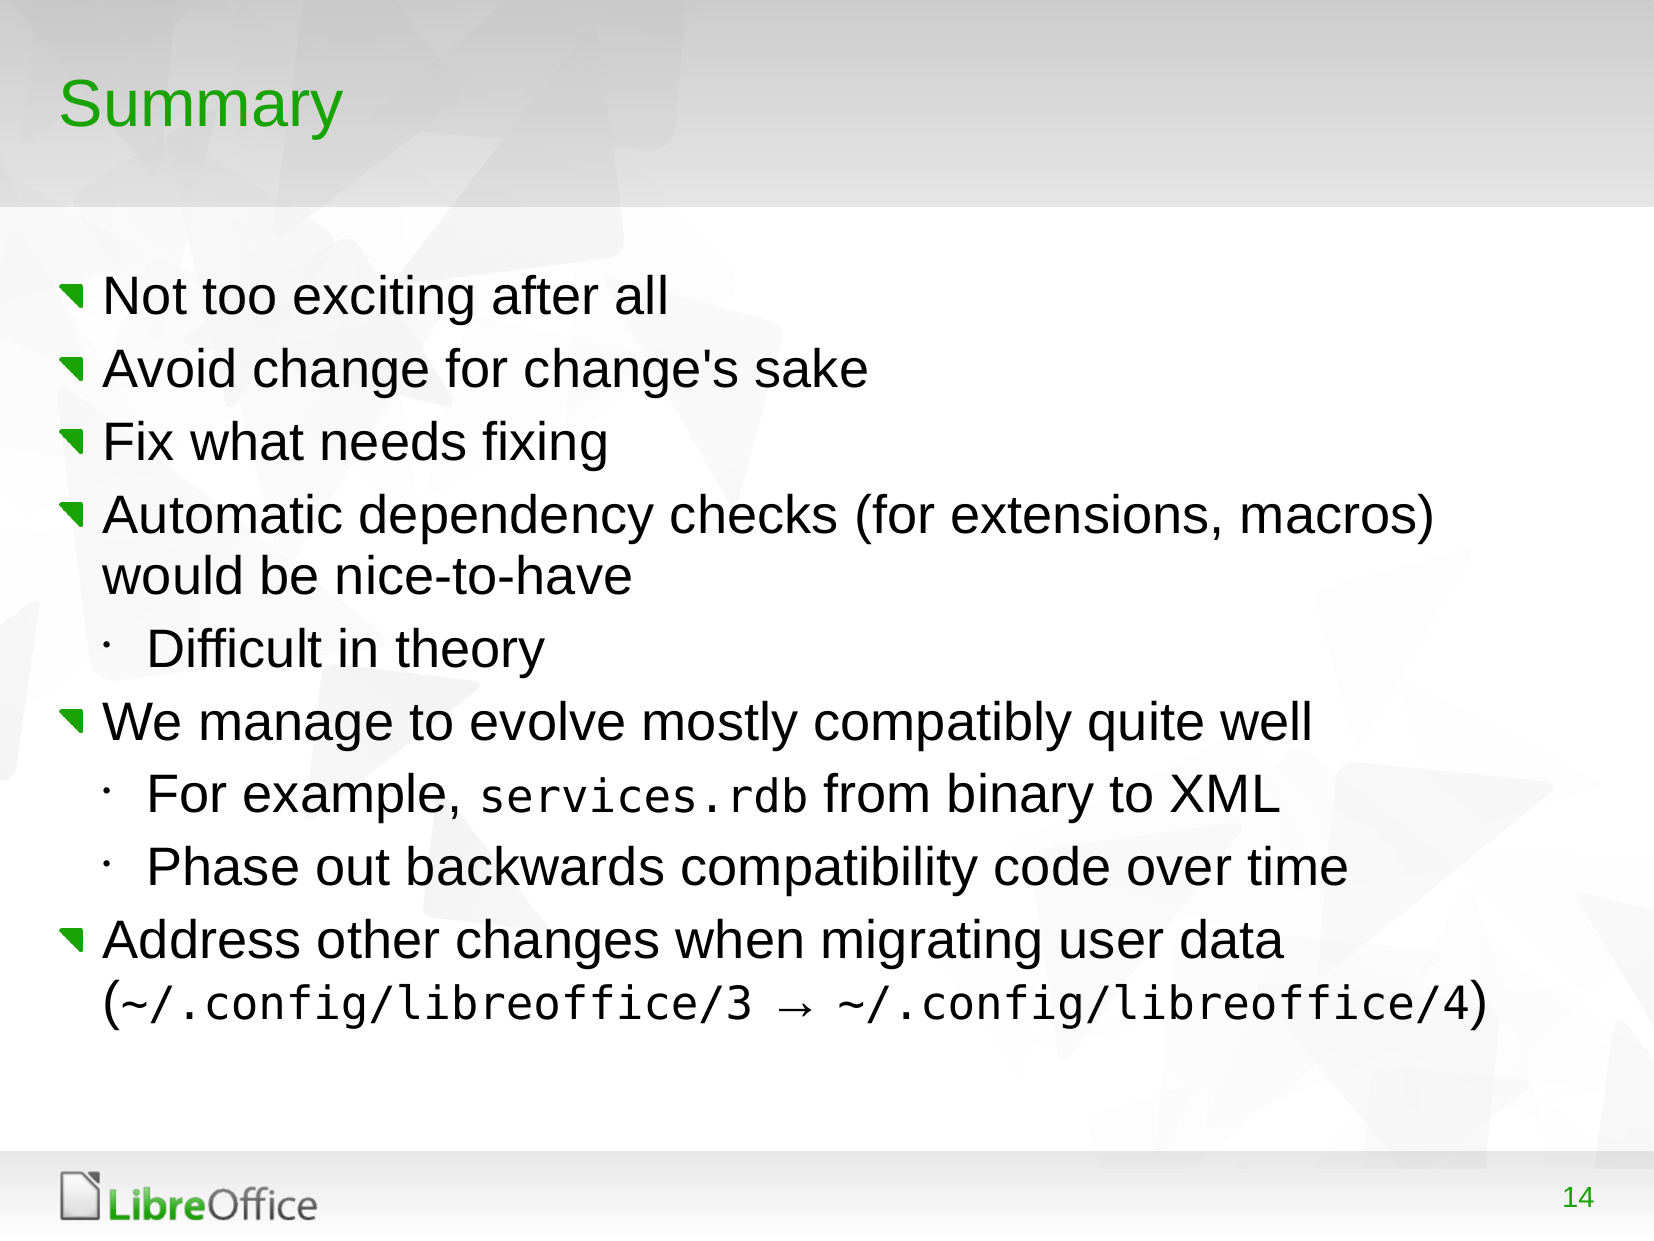

# Summary
Not too exciting after all
Avoid change for change's sake
Fix what needs fixing
Automatic dependency checks (for extensions, macros) would be nice-to-have
Difficult in theory
We manage to evolve mostly compatibly quite well
For example, services.rdb from binary to XML
Phase out backwards compatibility code over time
Address other changes when migrating user data (~/.config/libreoffice/3 → ~/.config/libreoffice/4)
14